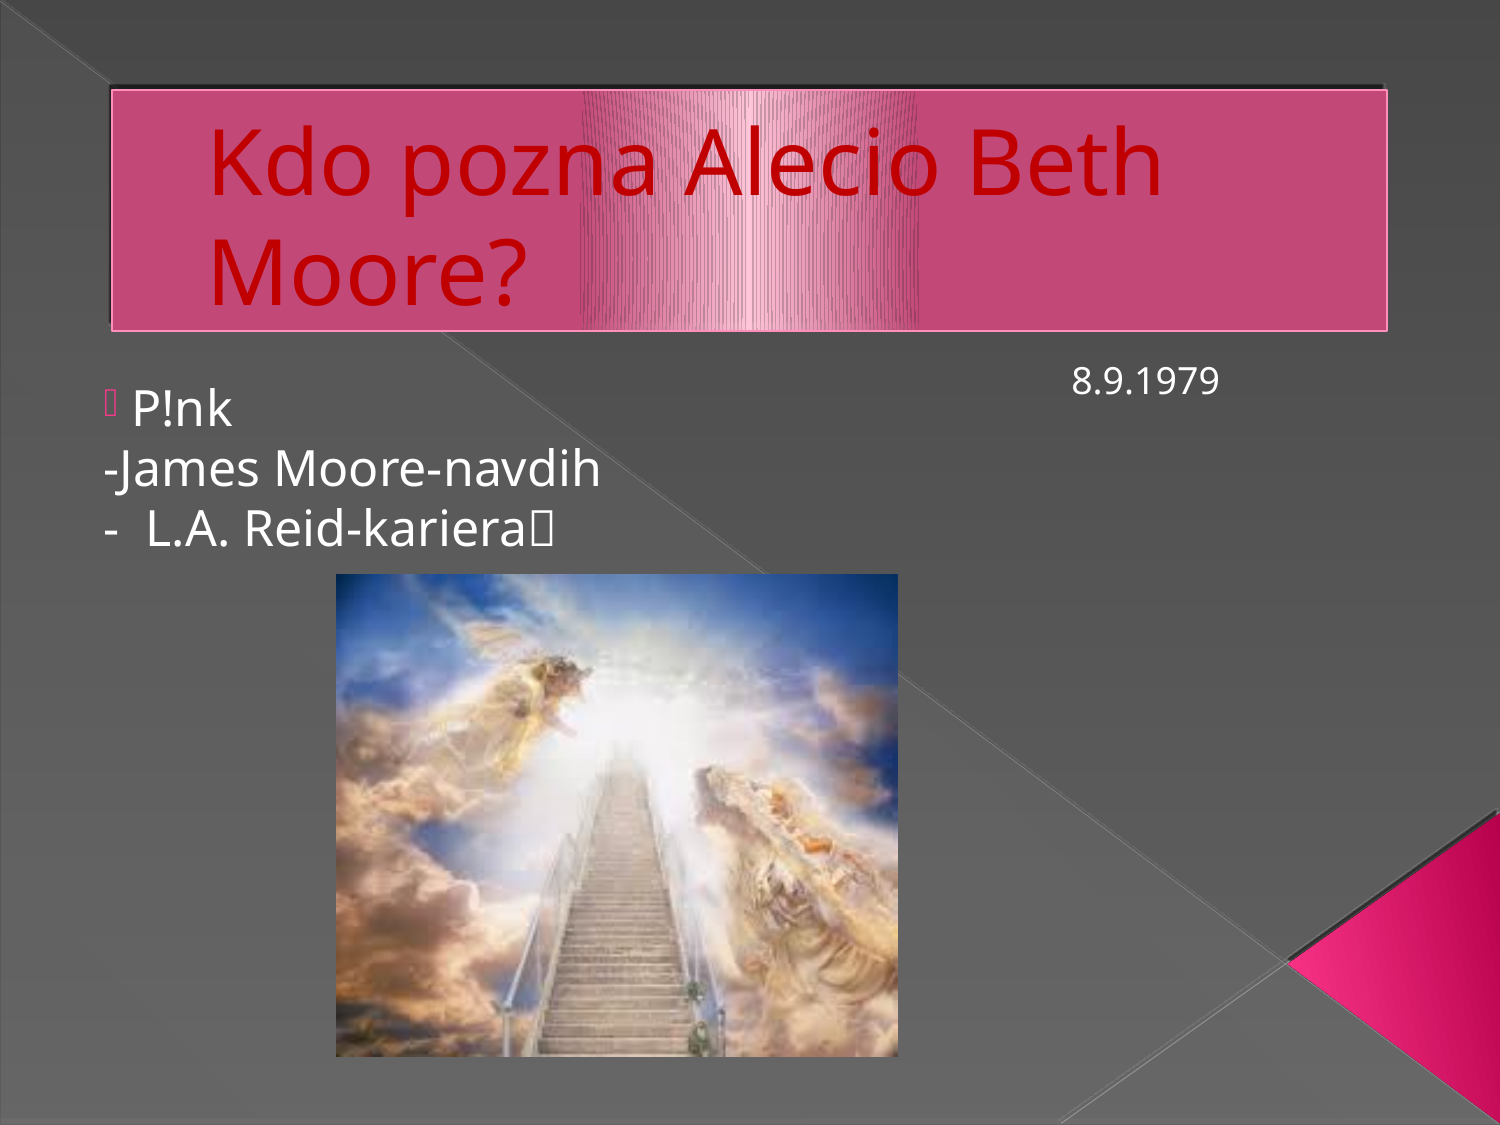

# Kdo pozna Alecio Beth Moore?
8.9.1979
 P!nk
-James Moore-navdih
- L.A. Reid-kariera